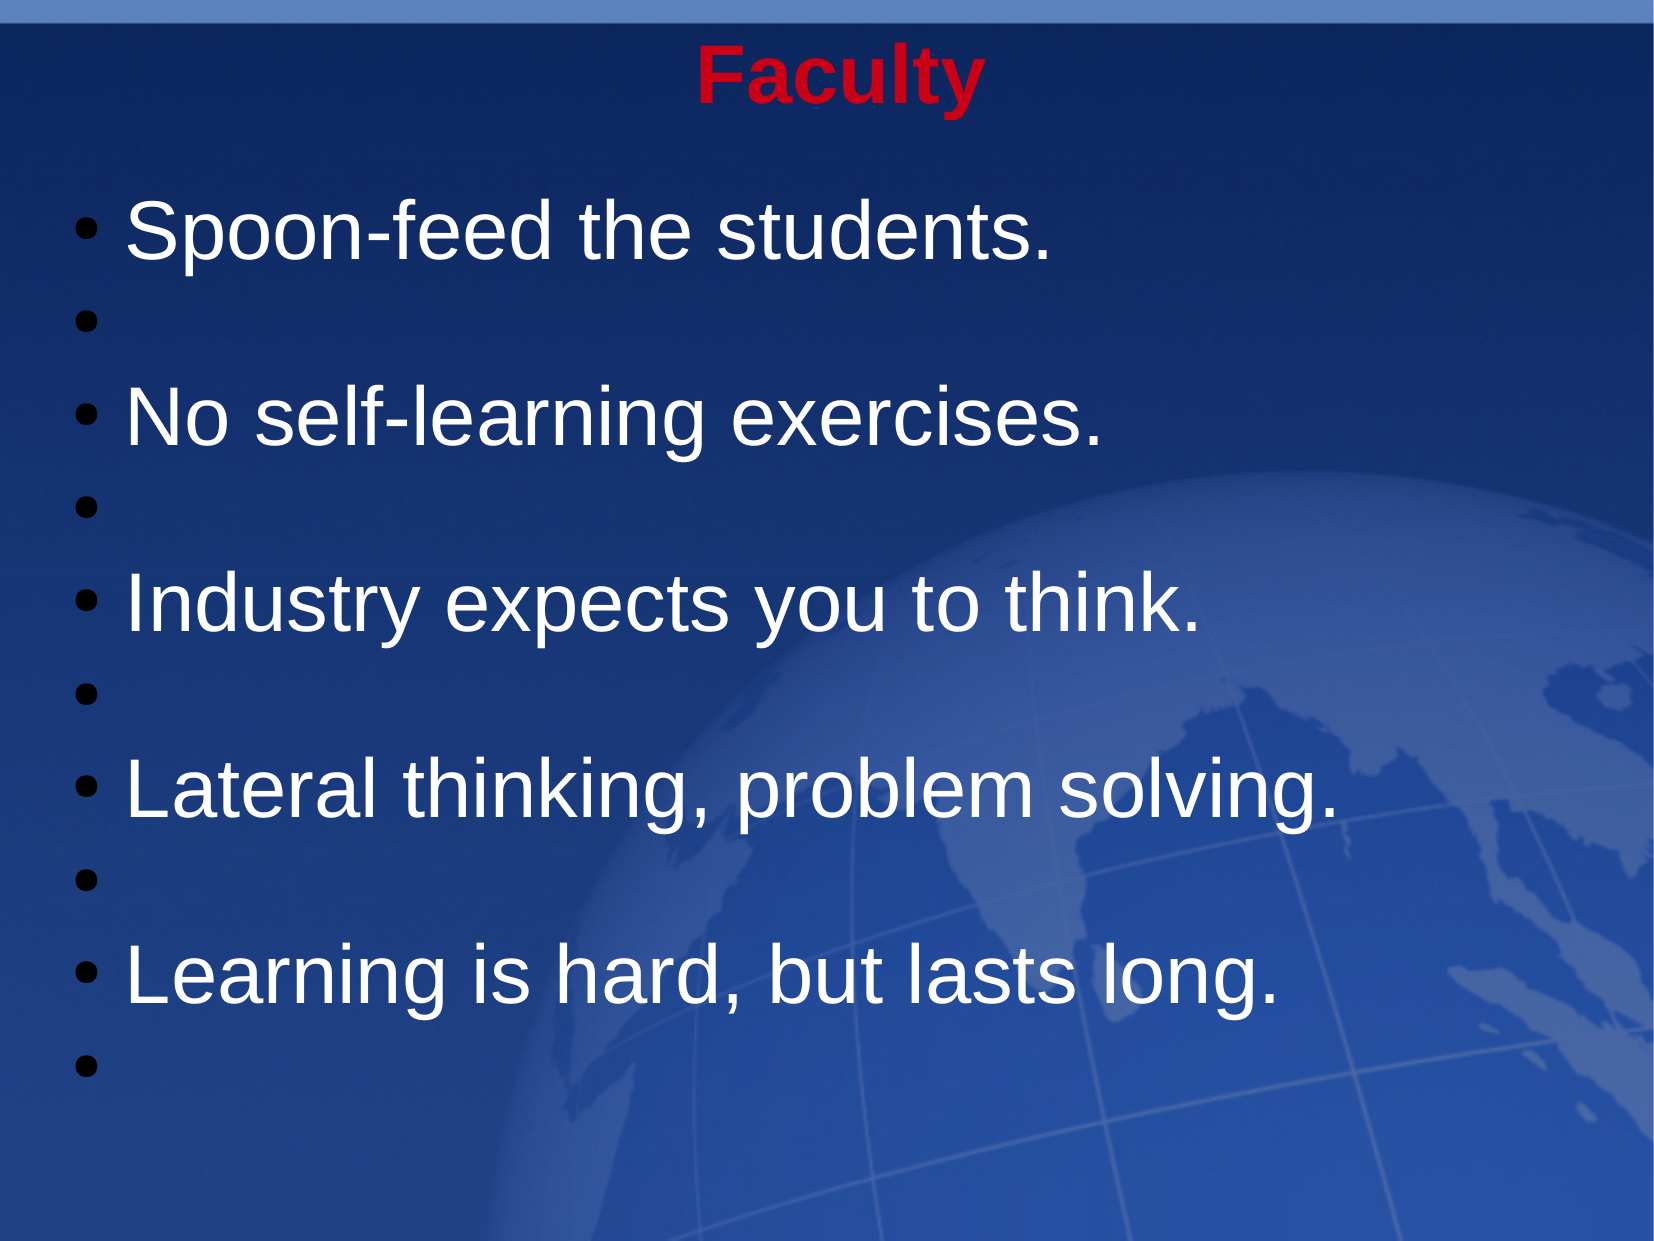

Faculty
 Spoon-feed the students.
 No self-learning exercises.
 Industry expects you to think.
 Lateral thinking, problem solving.
 Learning is hard, but lasts long.